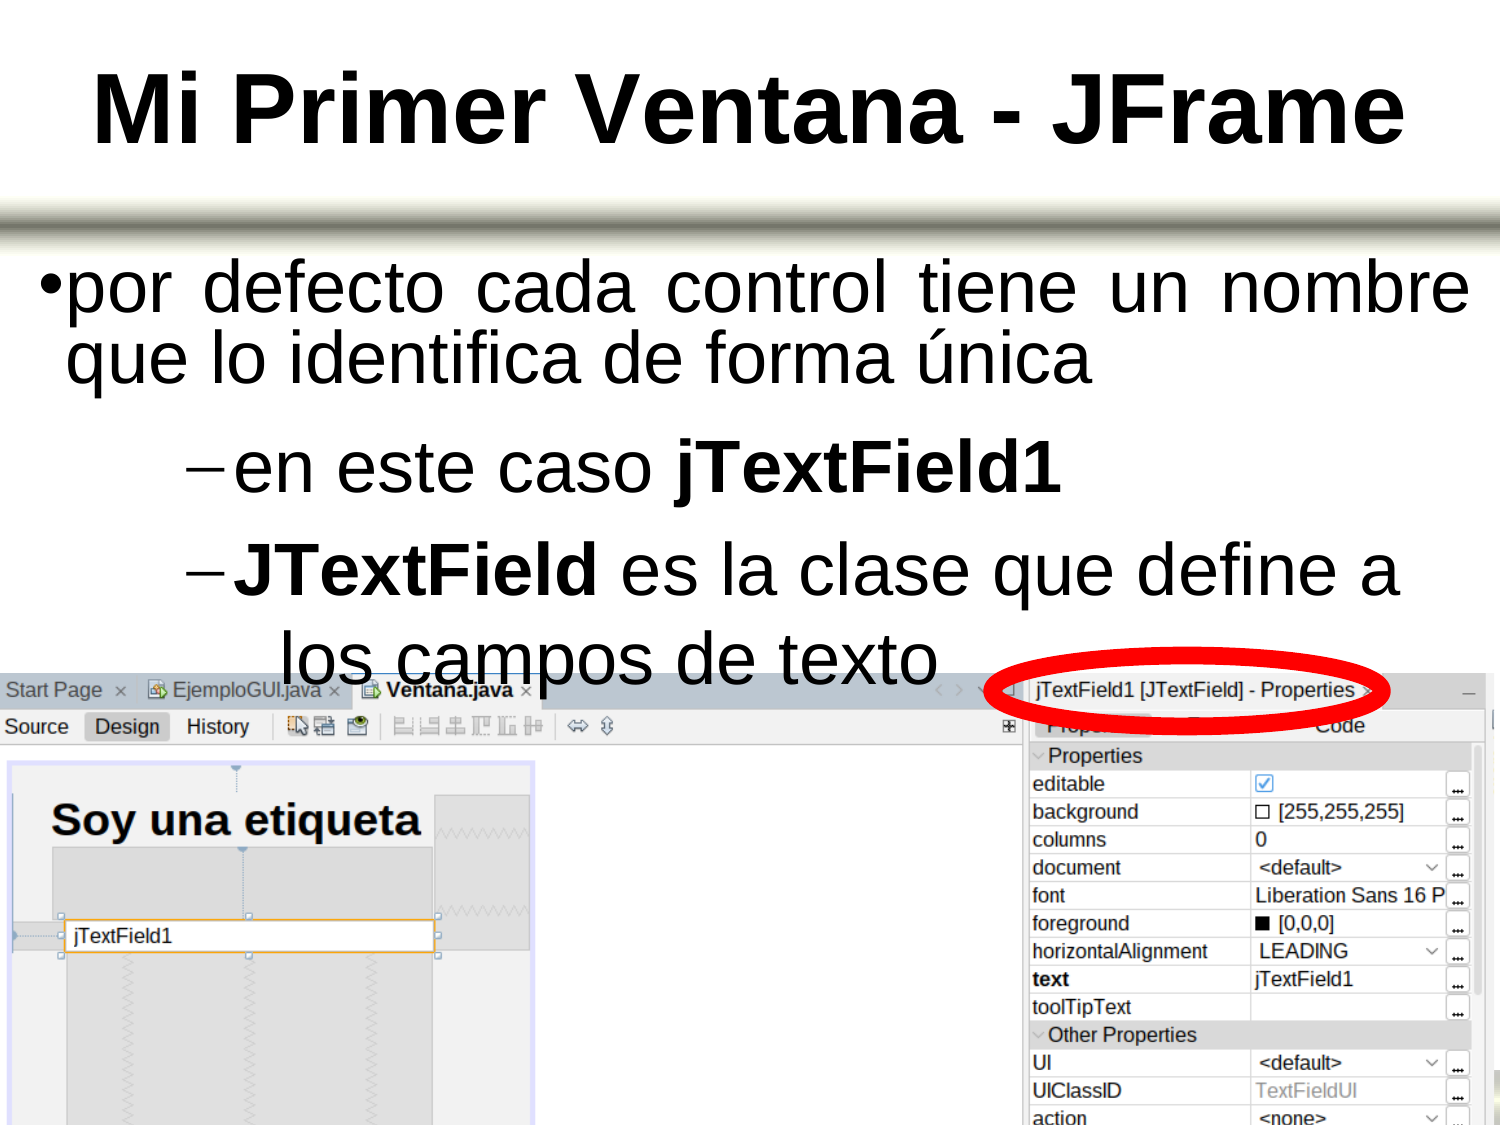

Mi Primer Ventana - JFrame
# por defecto cada control tiene un nombre que lo identifica de forma única
en este caso jTextField1
JTextField es la clase que define a los campos de texto